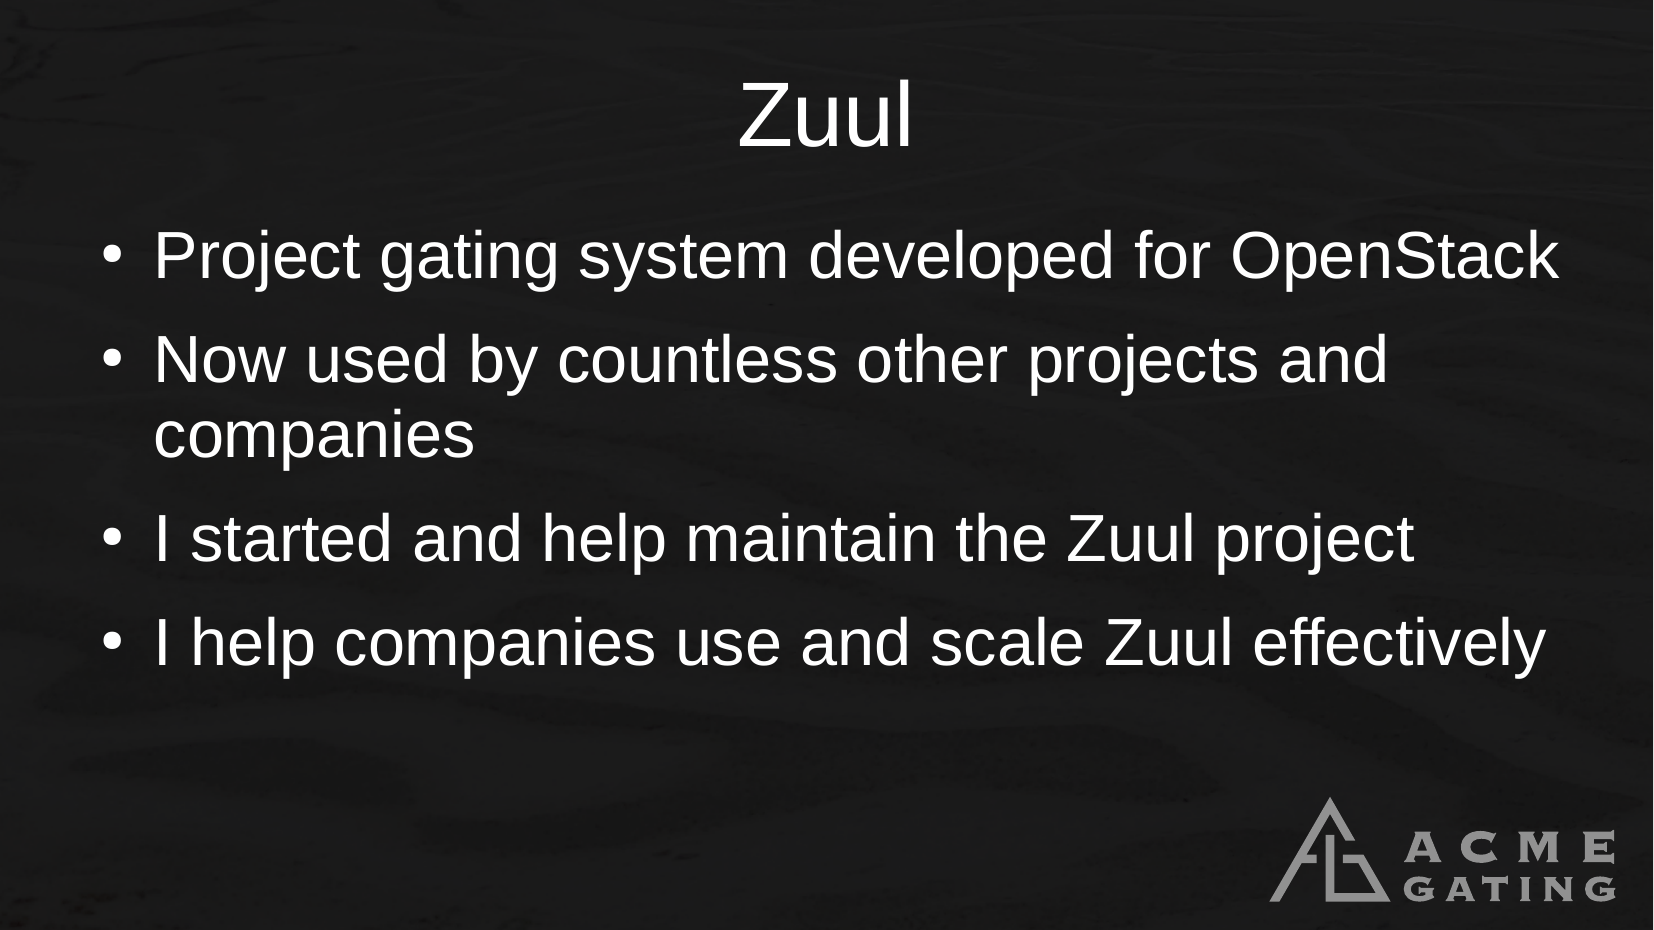

# Zuul
Project gating system developed for OpenStack
Now used by countless other projects and companies
I started and help maintain the Zuul project
I help companies use and scale Zuul effectively